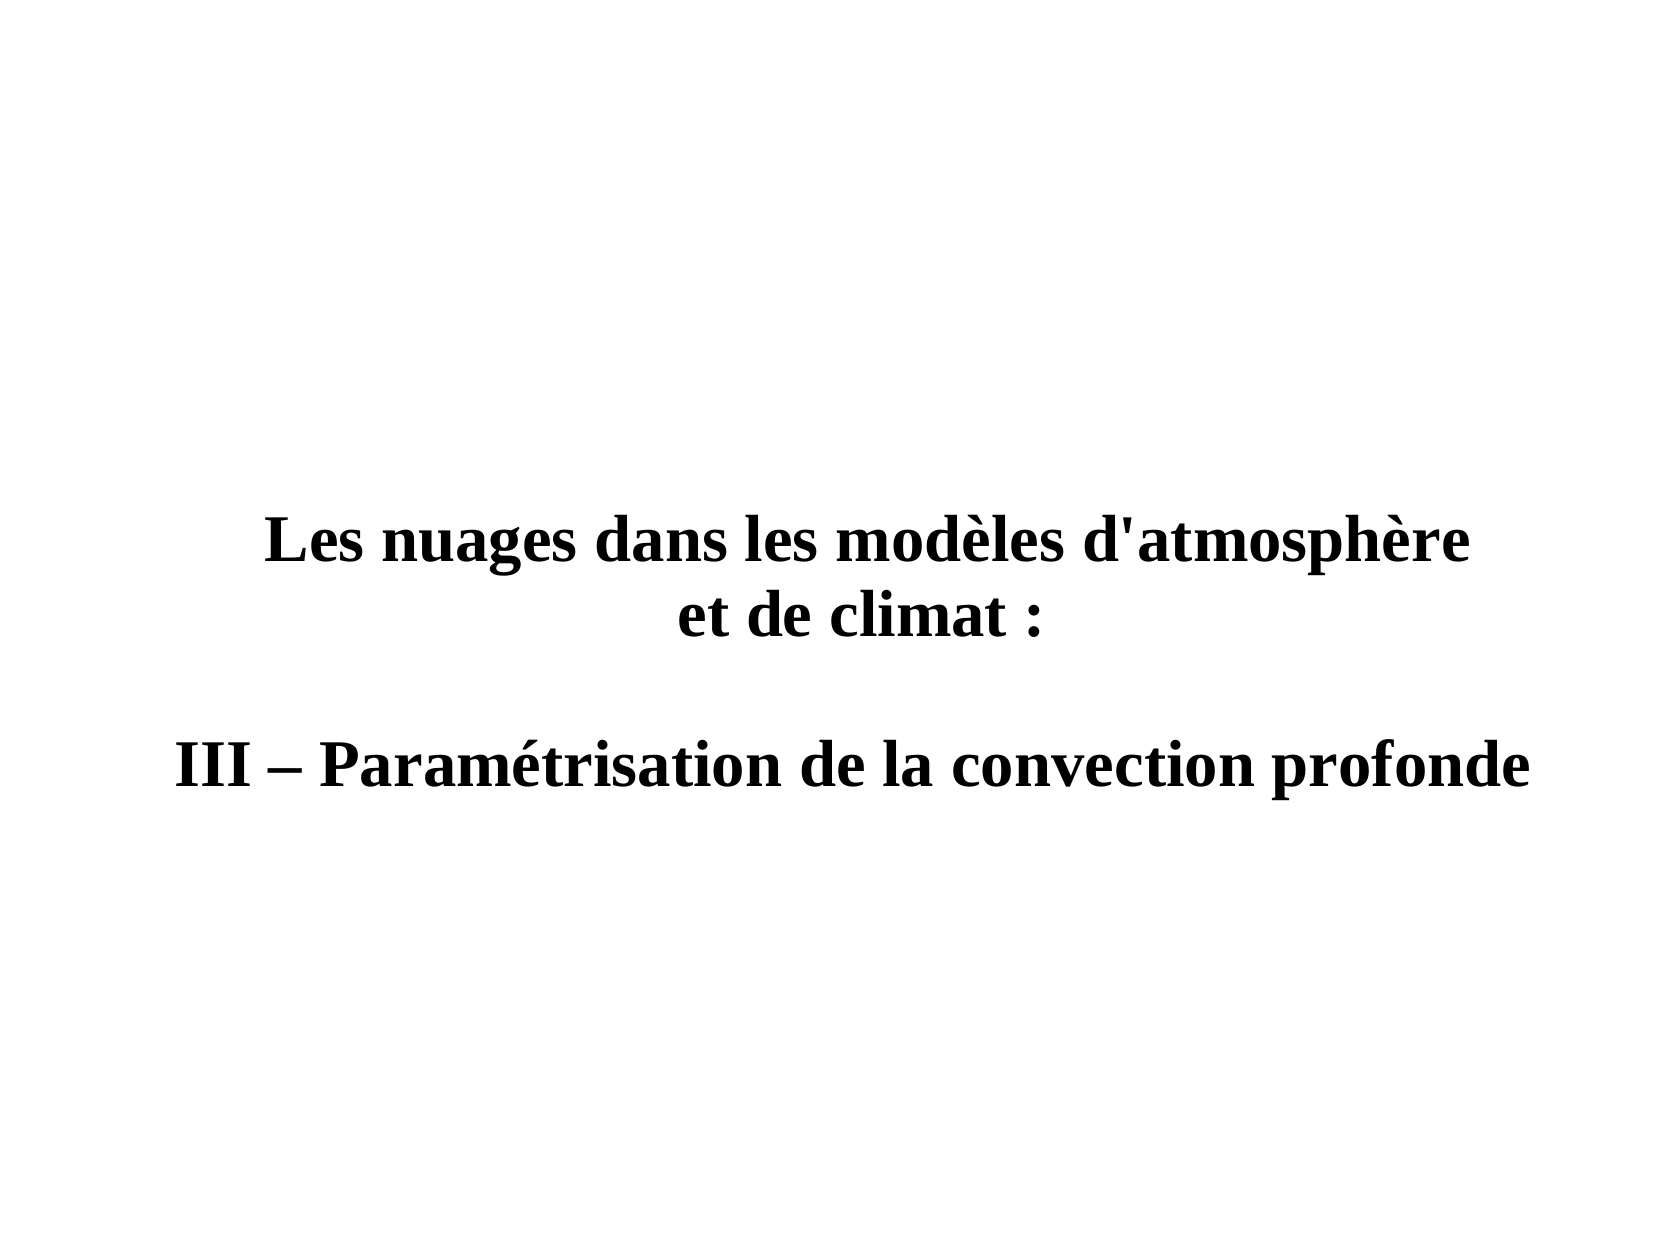

Les nuages dans les modèles d'atmosphère
 et de climat :
III – Paramétrisation de la convection profonde